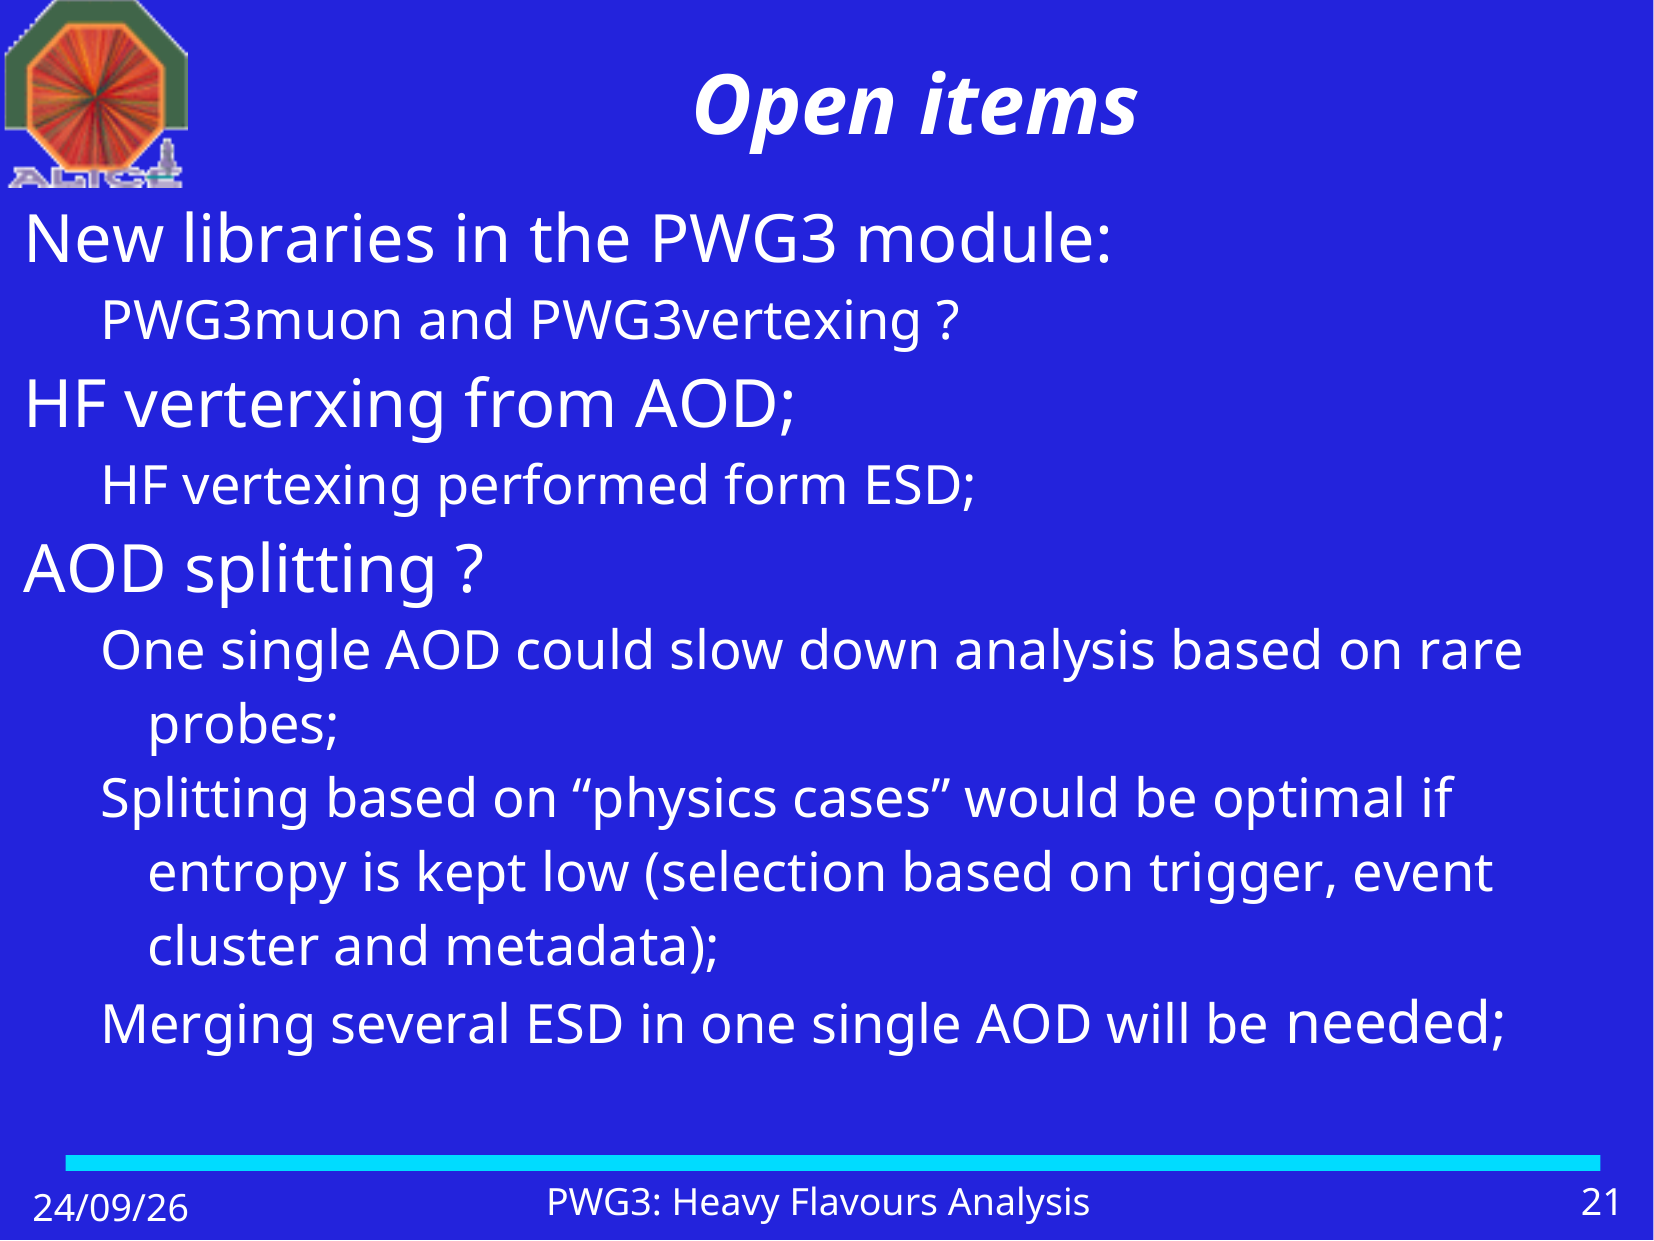

# Open items
New libraries in the PWG3 module:
PWG3muon and PWG3vertexing ?
HF verterxing from AOD;
HF vertexing performed form ESD;
AOD splitting ?
One single AOD could slow down analysis based on rare probes;
Splitting based on “physics cases” would be optimal if entropy is kept low (selection based on trigger, event cluster and metadata);
Merging several ESD in one single AOD will be needed;